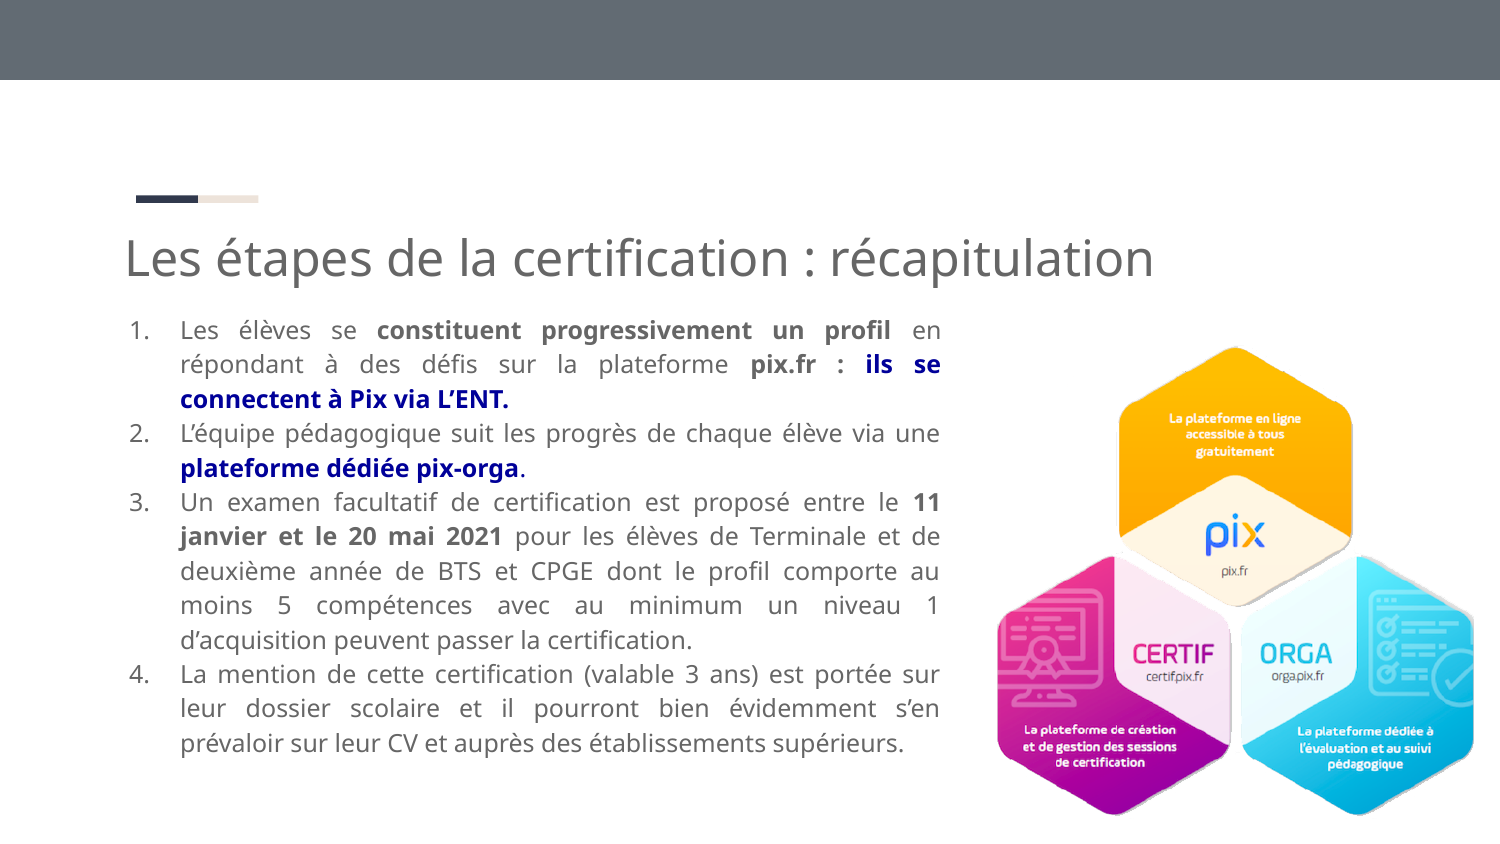

# Les étapes de la certification : récapitulation
Les élèves se constituent progressivement un profil en répondant à des défis sur la plateforme pix.fr : ils se connectent à Pix via L’ENT.
L’équipe pédagogique suit les progrès de chaque élève via une plateforme dédiée pix-orga.
Un examen facultatif de certification est proposé entre le 11 janvier et le 20 mai 2021 pour les élèves de Terminale et de deuxième année de BTS et CPGE dont le profil comporte au moins 5 compétences avec au minimum un niveau 1 d’acquisition peuvent passer la certification.
La mention de cette certification (valable 3 ans) est portée sur leur dossier scolaire et il pourront bien évidemment s’en prévaloir sur leur CV et auprès des établissements supérieurs.